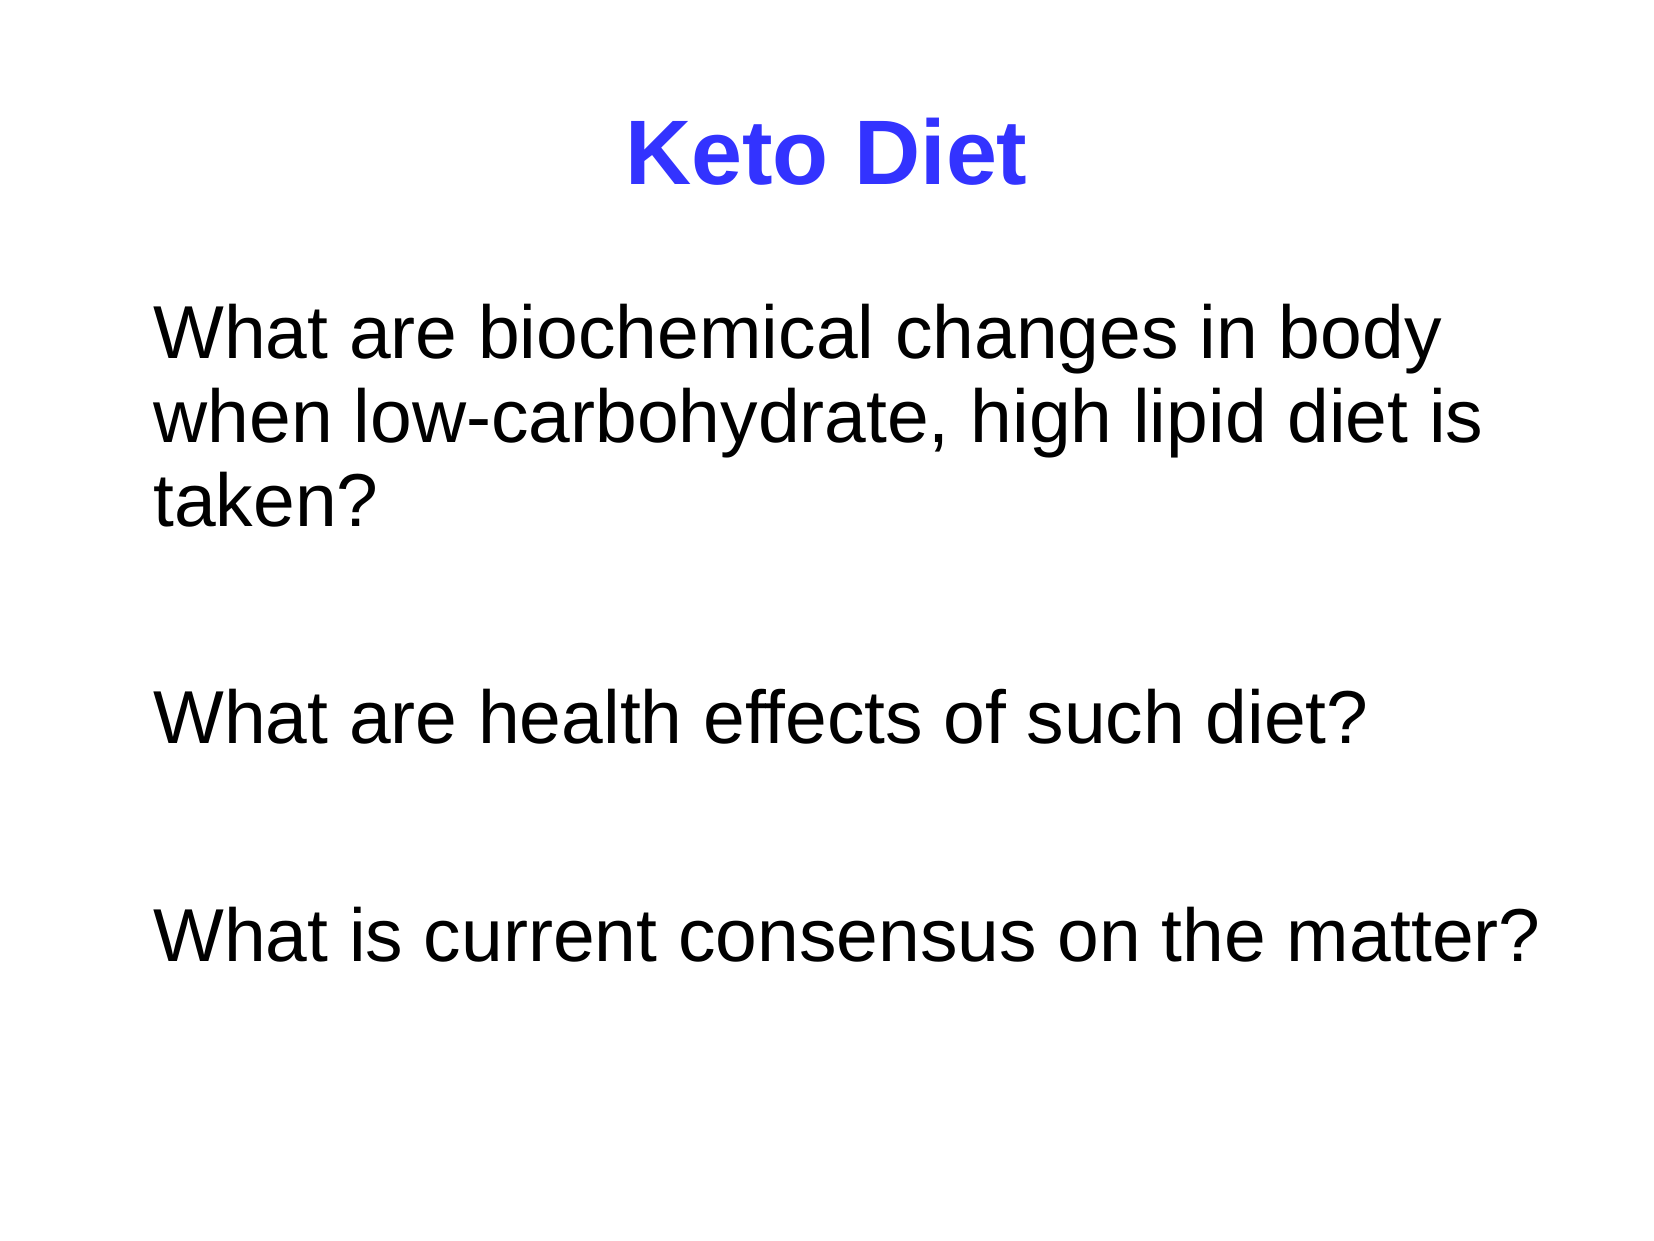

# Keto Diet
What are biochemical changes in body when low-carbohydrate, high lipid diet is taken?
What are health effects of such diet?
What is current consensus on the matter?